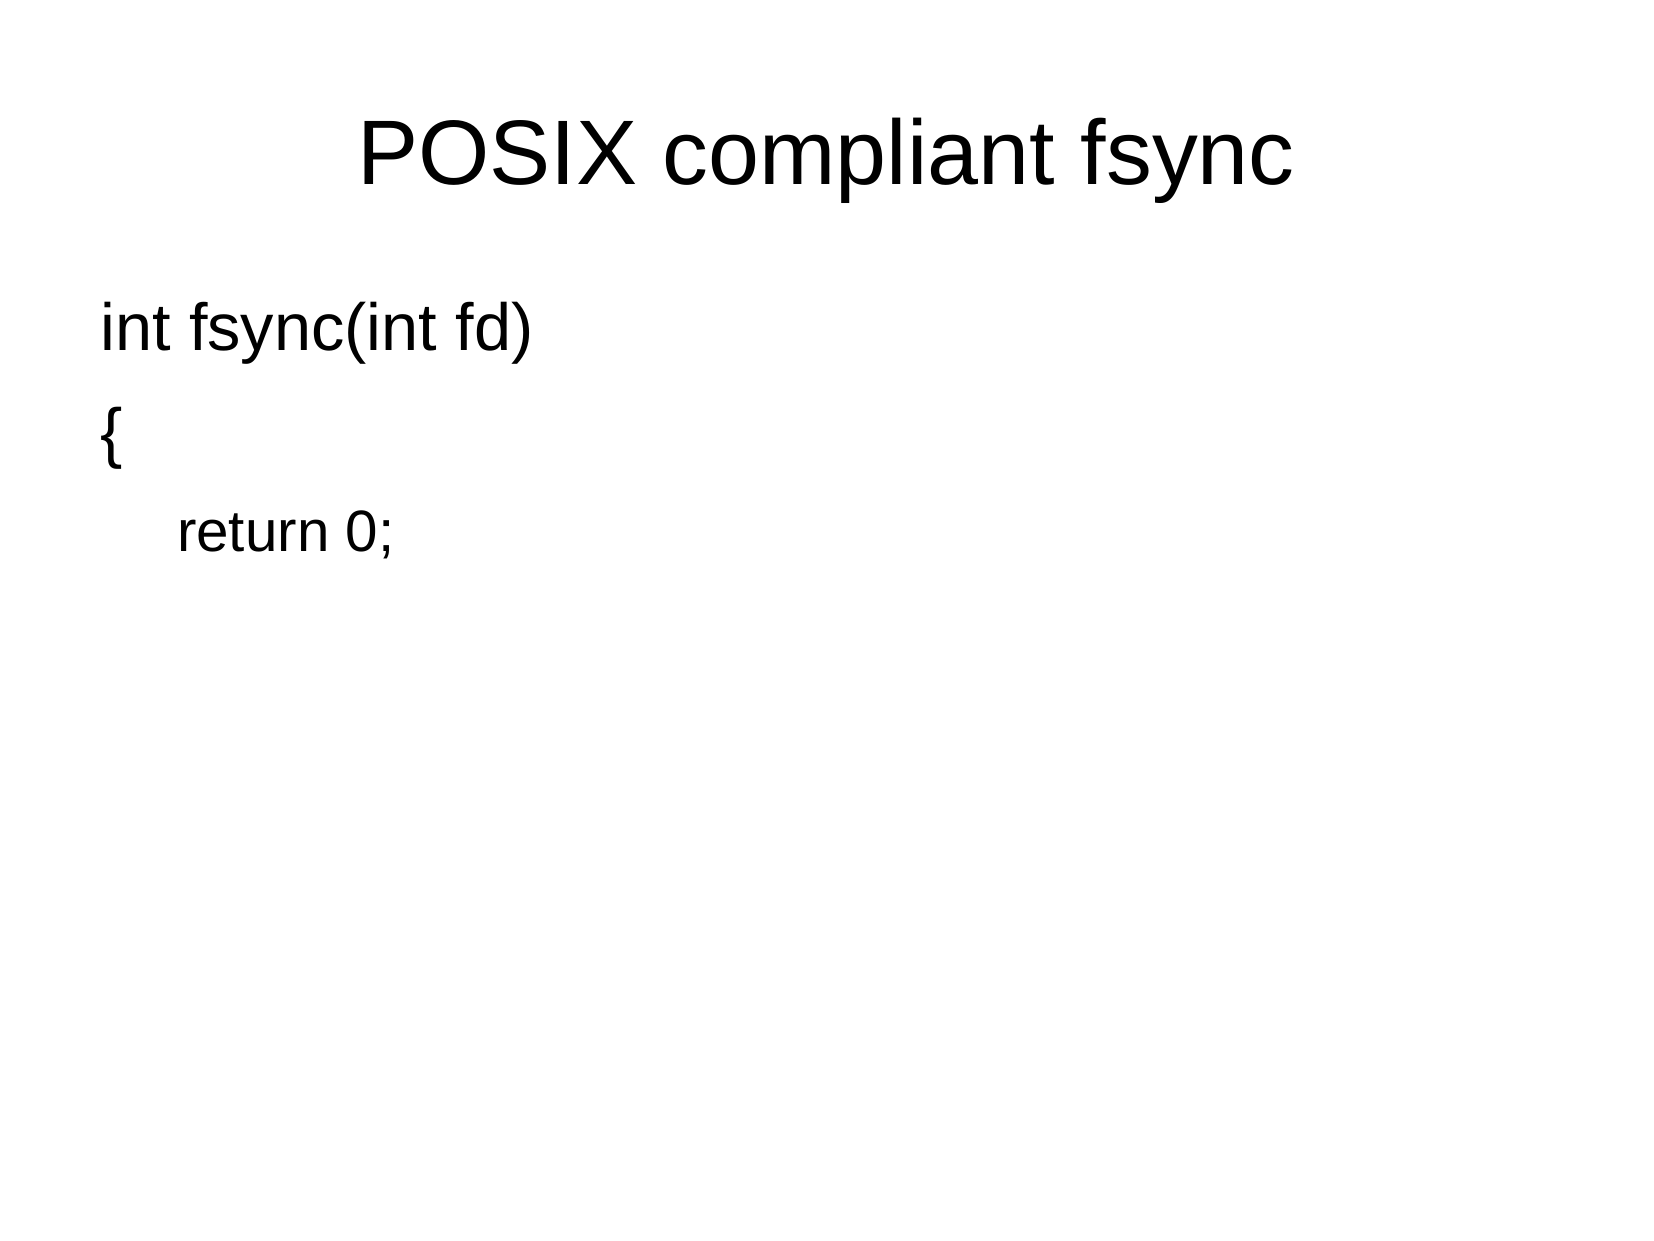

# POSIX compliant fsync
int fsync(int fd)
{
return 0;